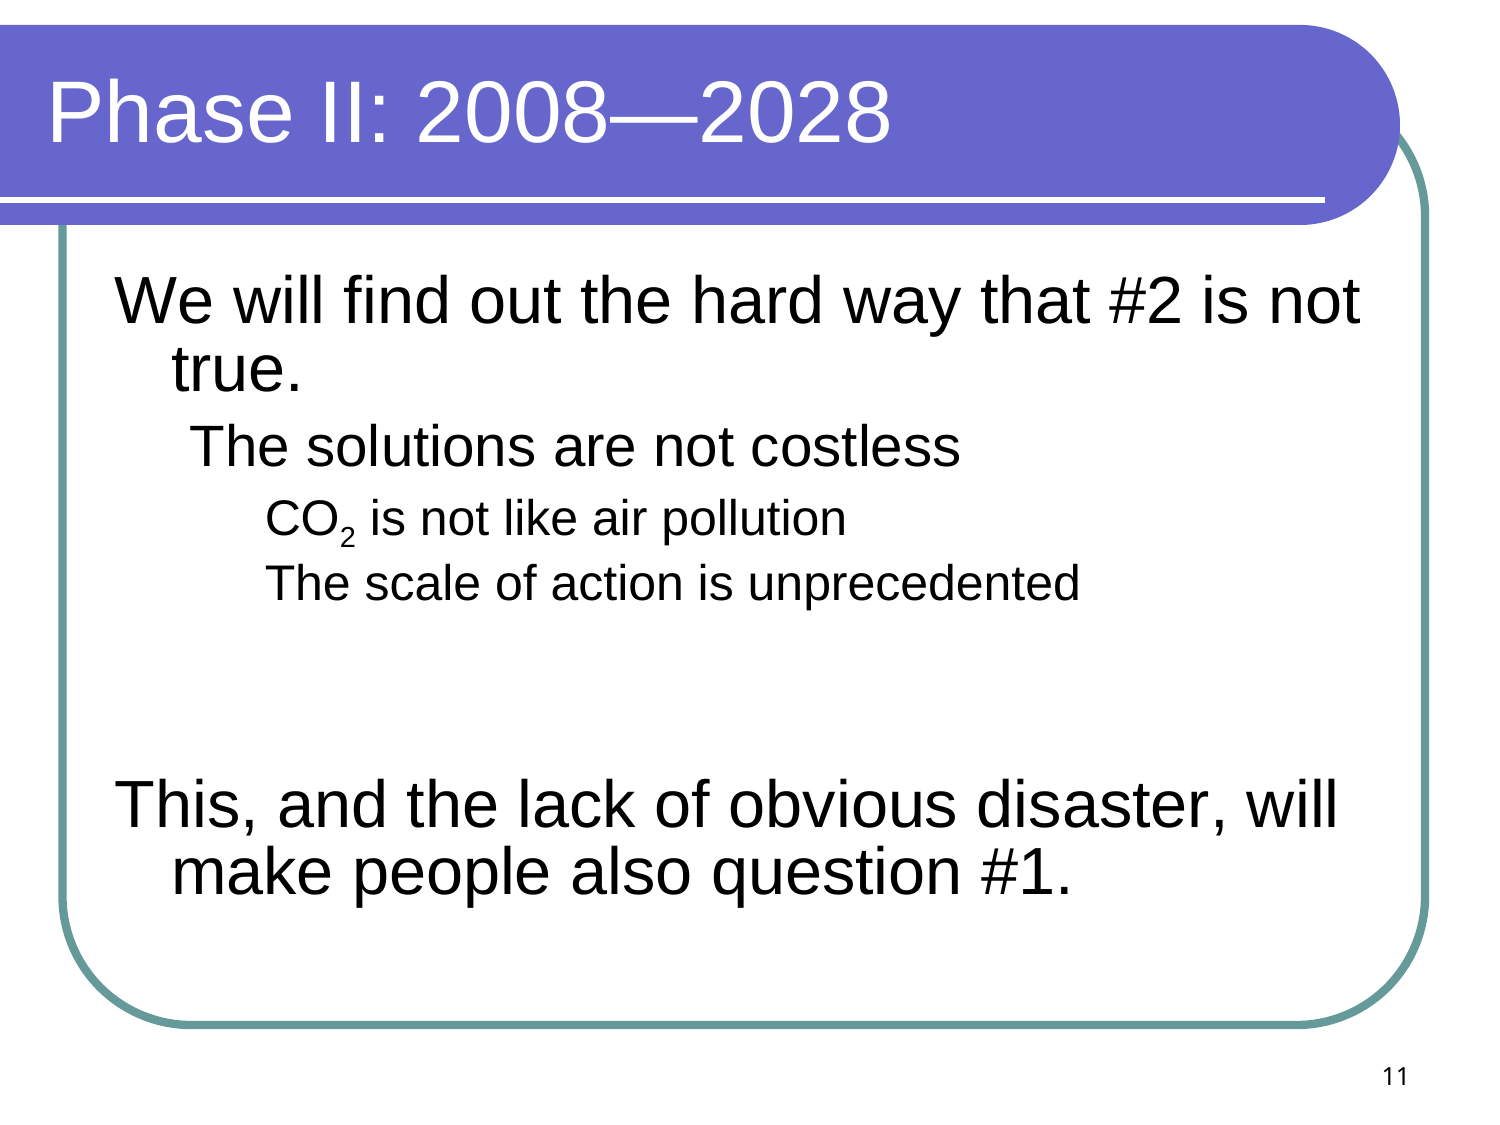

# Phase II: 2008—2028
We will find out the hard way that #2 is not true.
The solutions are not costless
CO2 is not like air pollution
The scale of action is unprecedented
This, and the lack of obvious disaster, will make people also question #1.
11